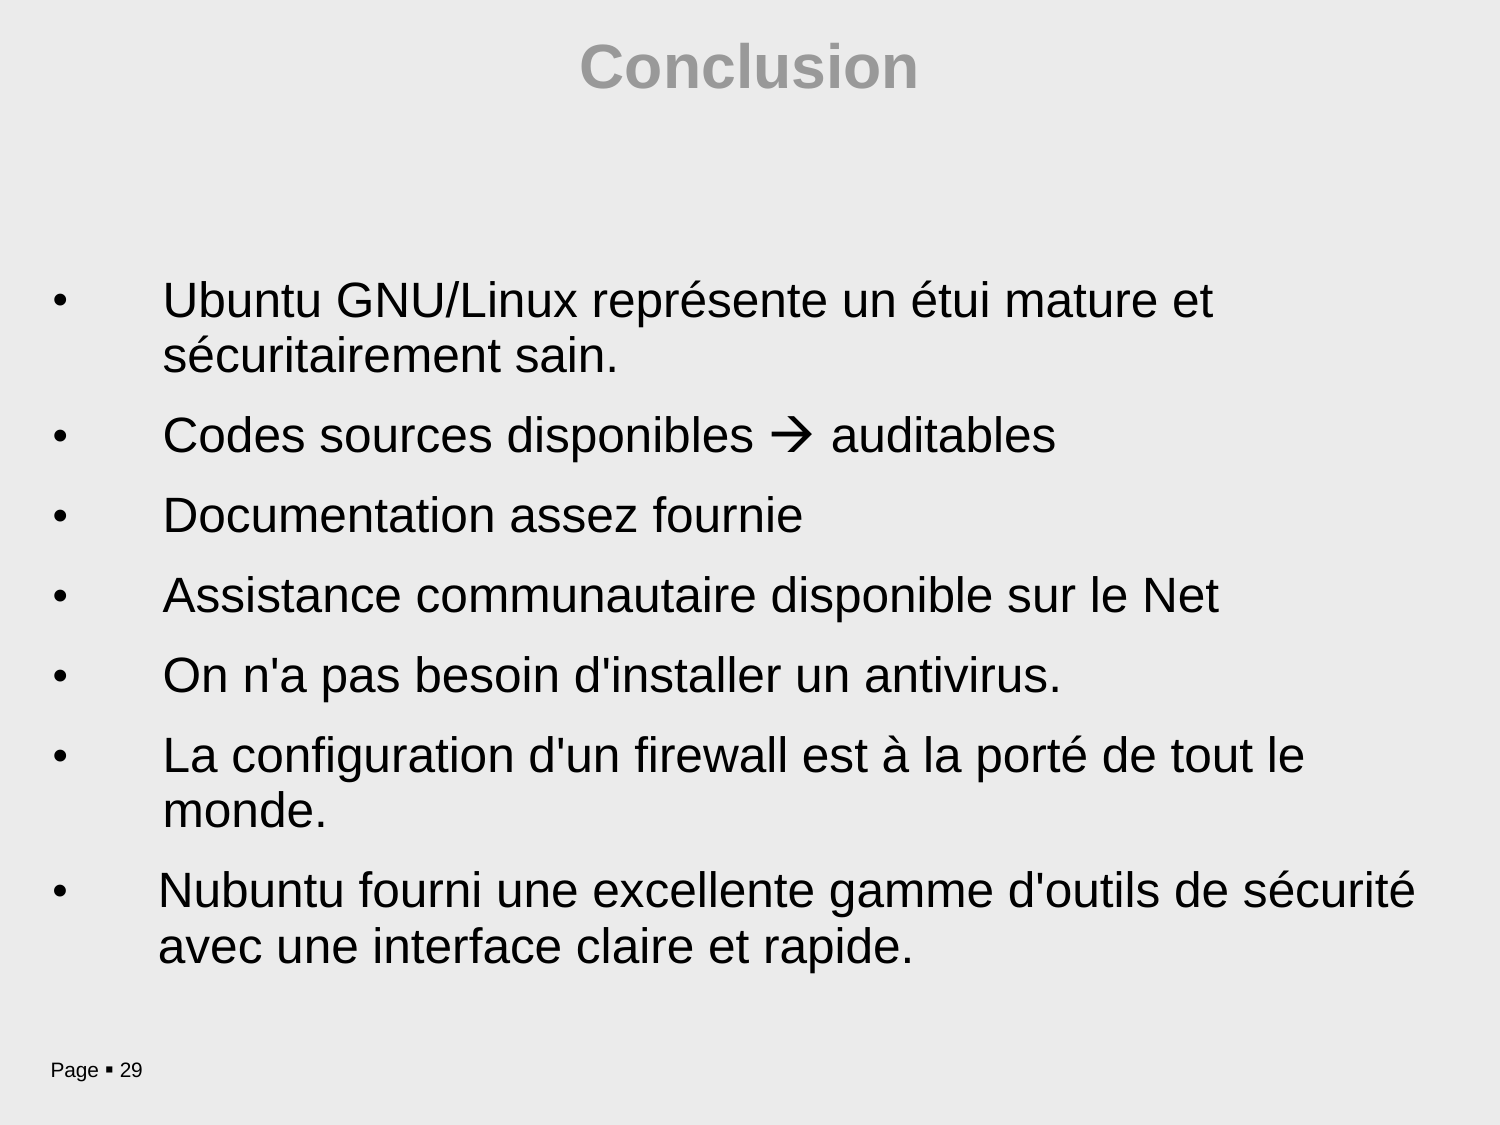

# Conclusion
Ubuntu GNU/Linux représente un étui mature et sécuritairement sain.
Codes sources disponibles  auditables
Documentation assez fournie
Assistance communautaire disponible sur le Net
On n'a pas besoin d'installer un antivirus.
La configuration d'un firewall est à la porté de tout le monde.
Nubuntu fourni une excellente gamme d'outils de sécurité avec une interface claire et rapide.